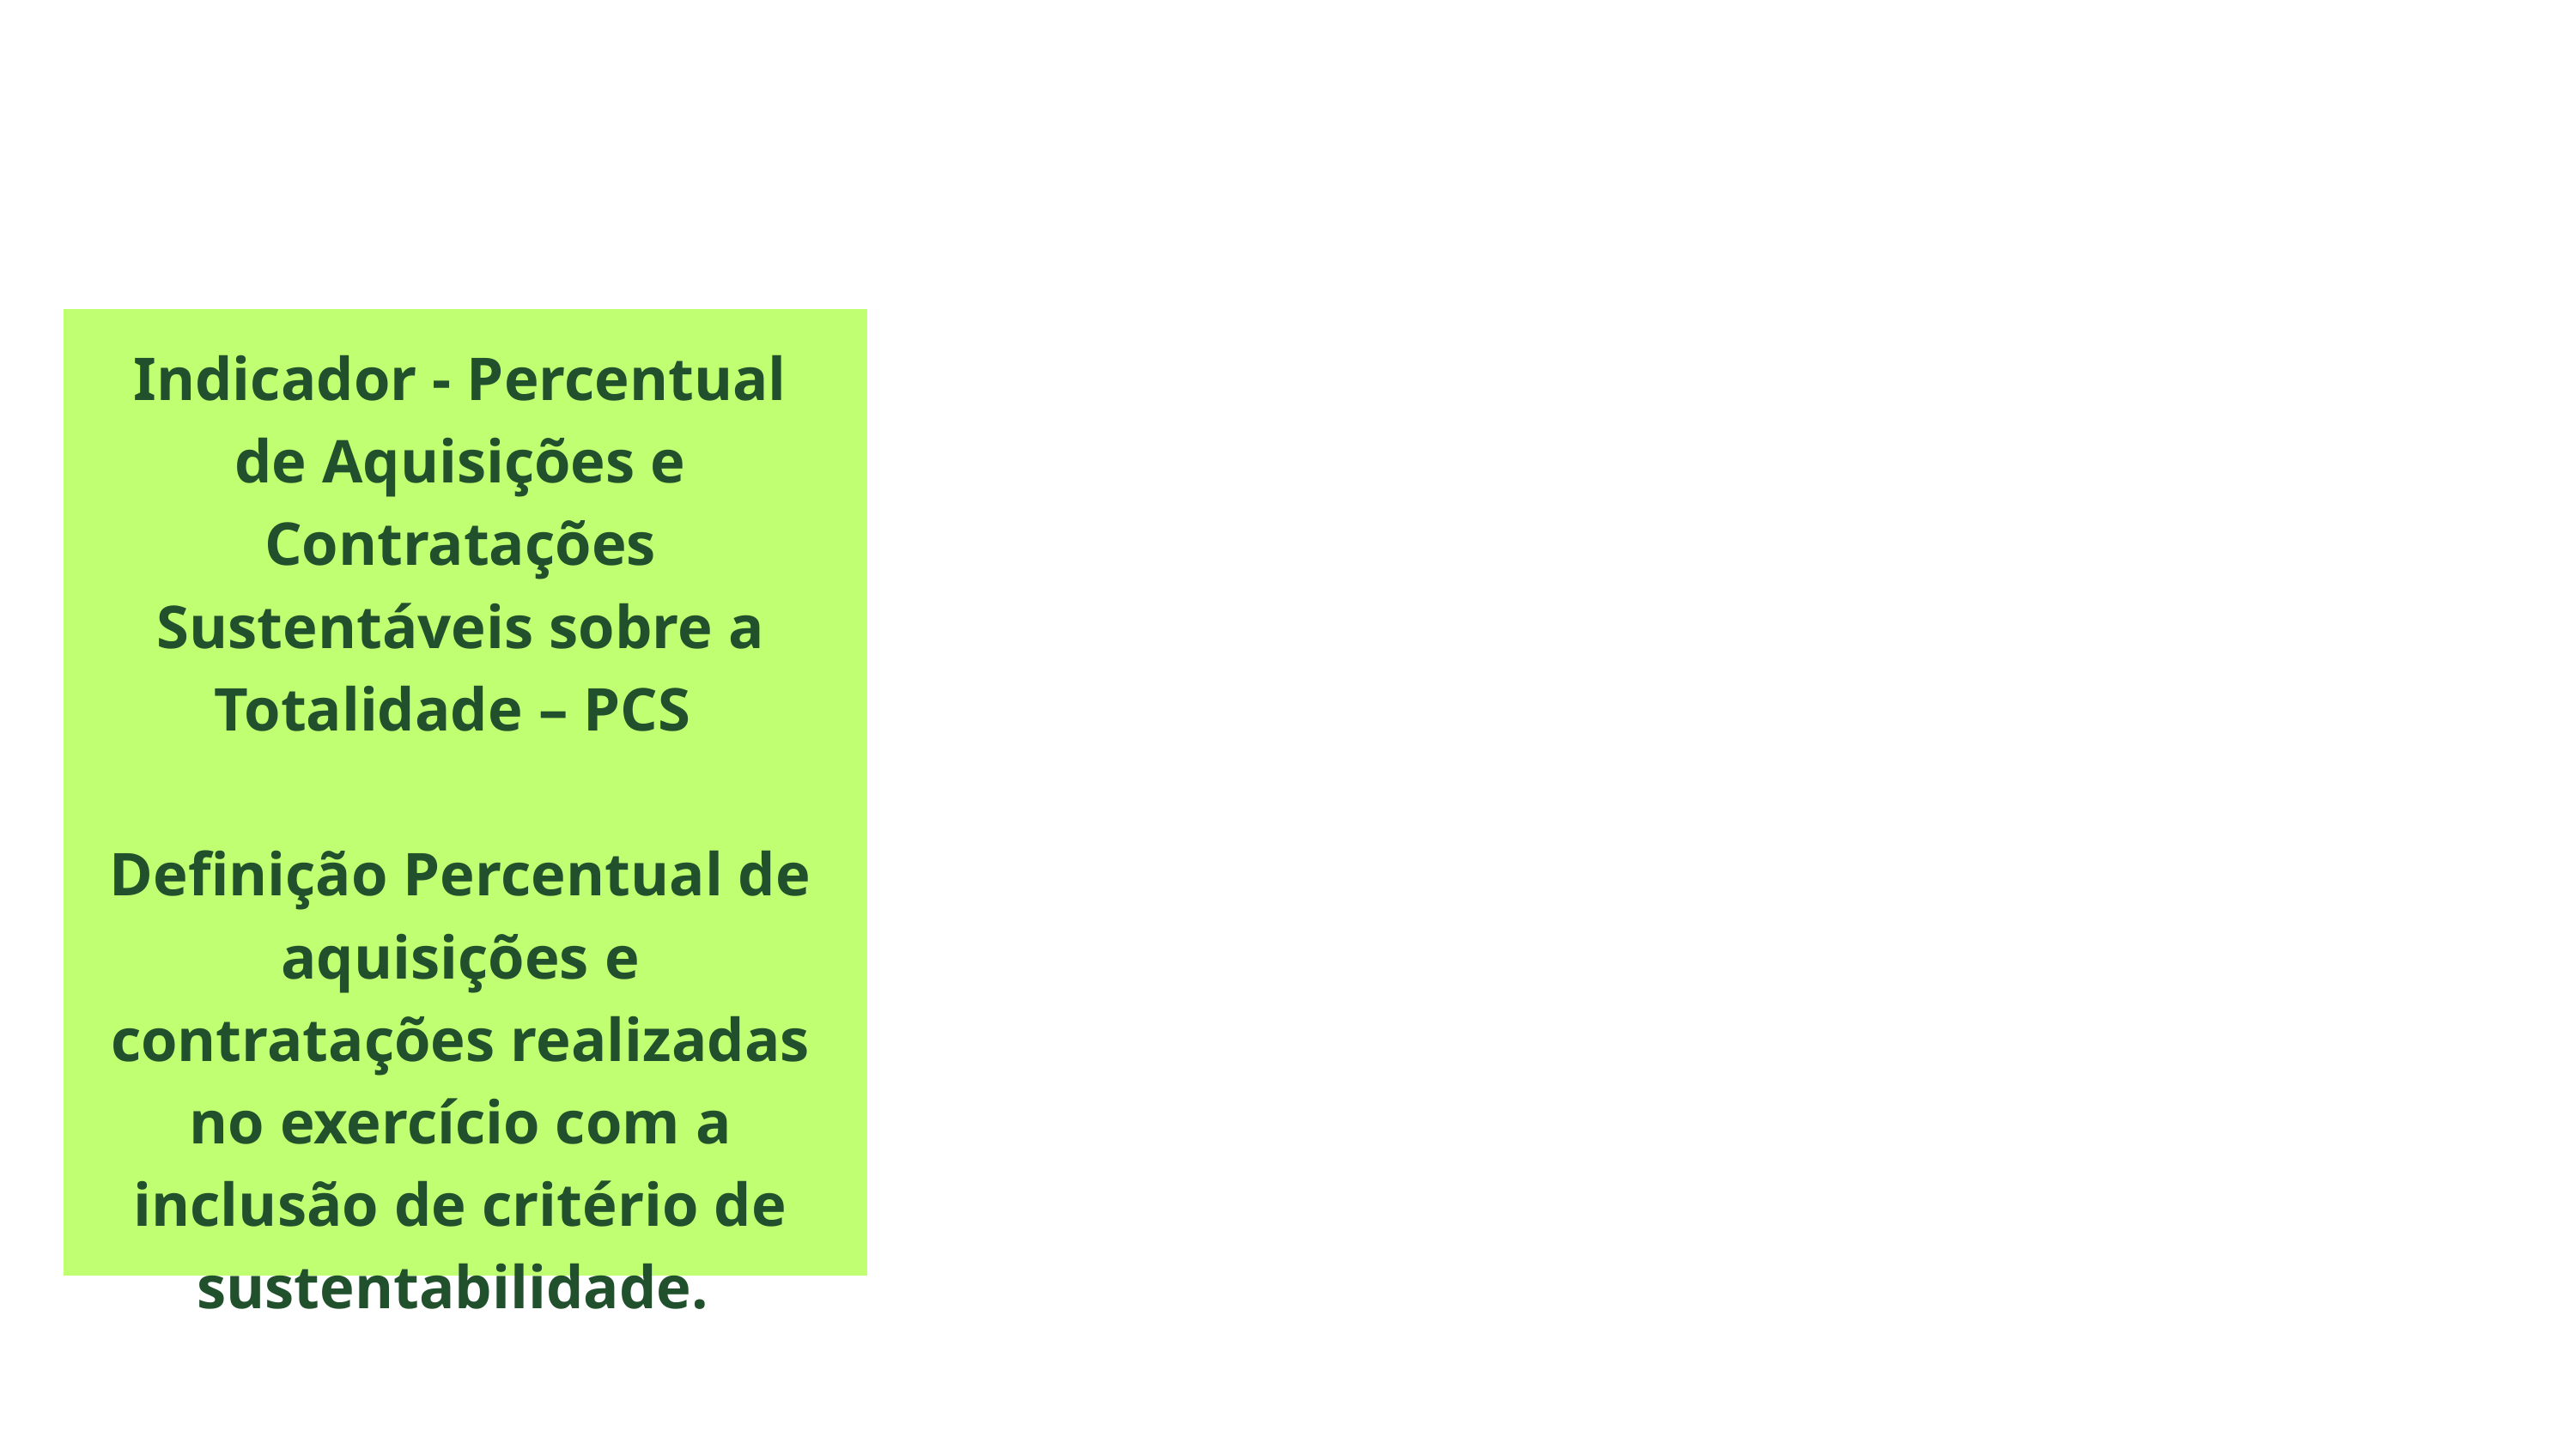

Fórmula PCS = (ACS / ACR) X 100 Unidade de medida Percentual (%)
Polaridade Quanto maior o valor, melhor o desempenho.
Periodicidade Anual
Metodologia Análise de Desempenho: Anual
Unidade responsável pelas metas: Secretaria Jurídico-Administrativa
Indicador - Percentual de Aquisições e Contratações Sustentáveis sobre a Totalidade – PCS
Definição Percentual de aquisições e contratações realizadas no exercício com a inclusão de critério de sustentabilidade.